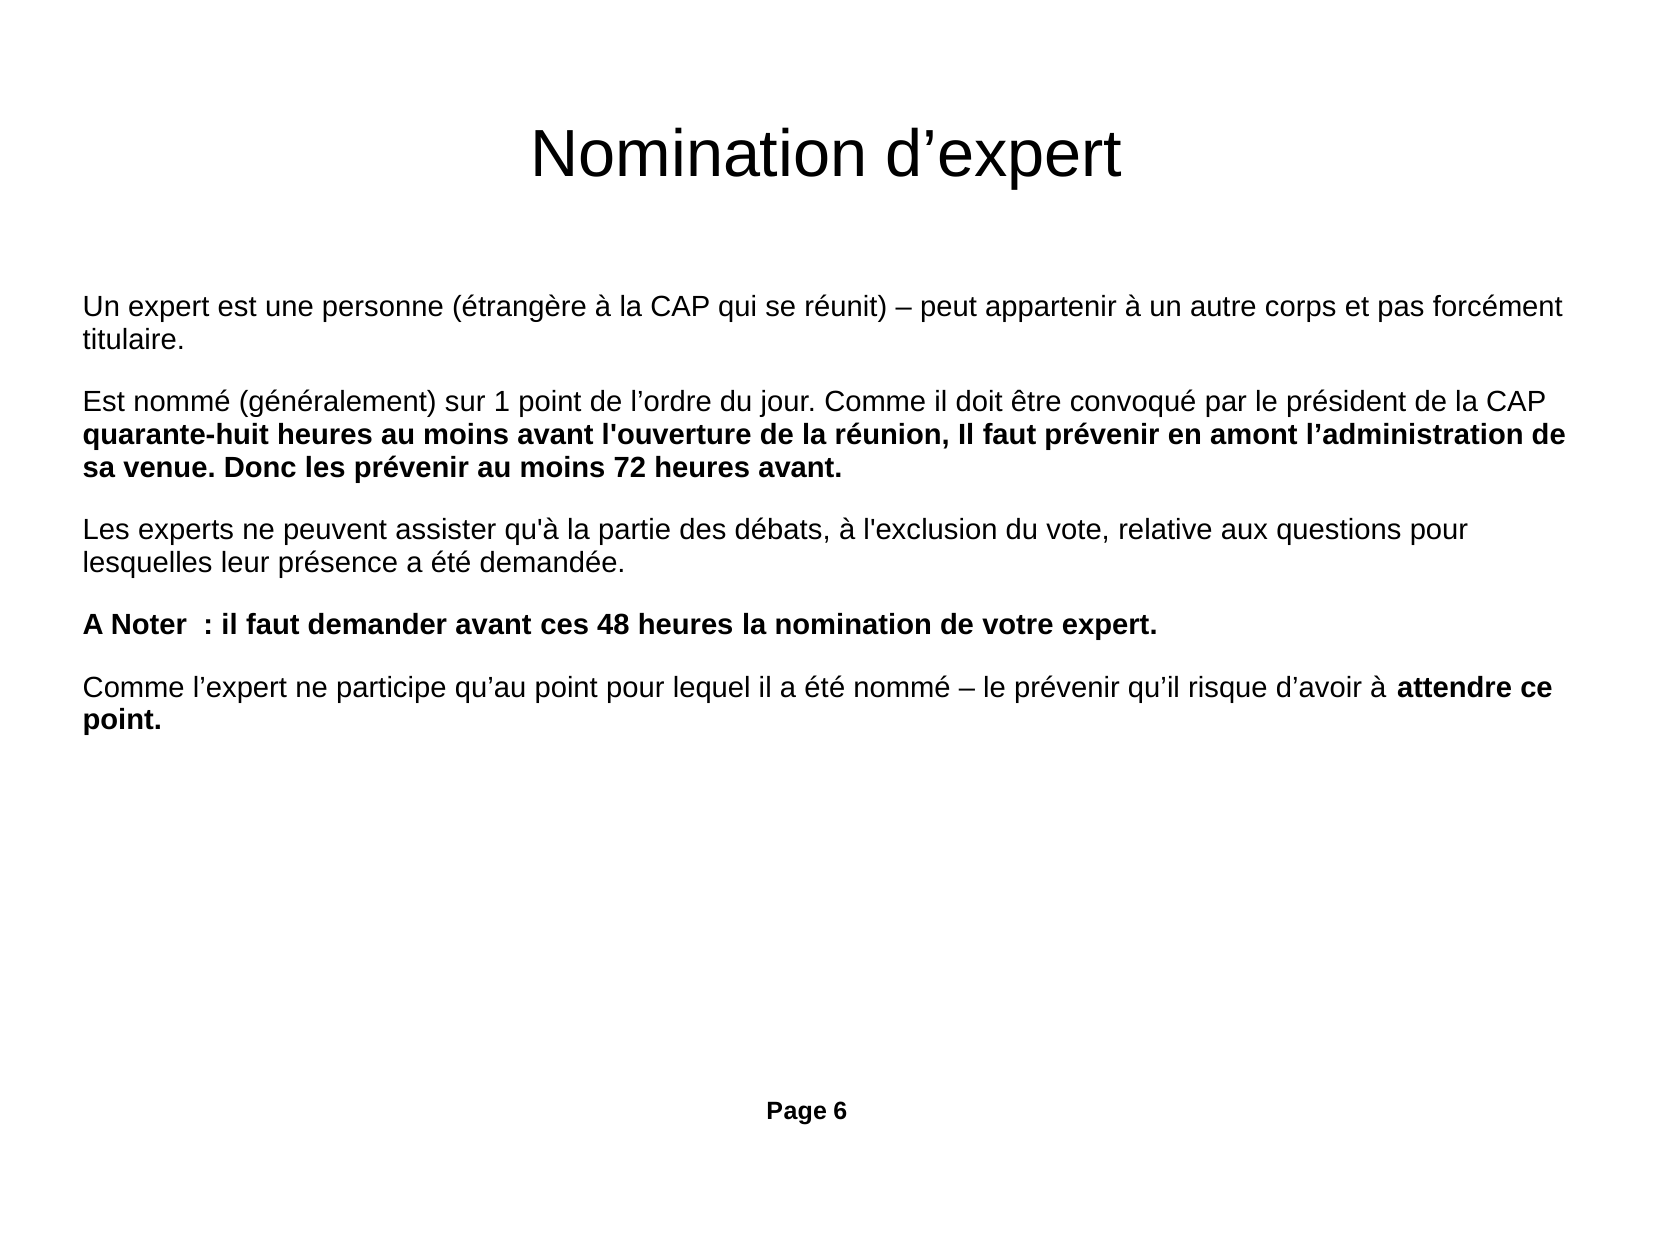

# Nomination d’expert
Un expert est une personne (étrangère à la CAP qui se réunit) – peut appartenir à un autre corps et pas forcément titulaire.
Est nommé (généralement) sur 1 point de l’ordre du jour. Comme il doit être convoqué par le président de la CAP quarante-huit heures au moins avant l'ouverture de la réunion, Il faut prévenir en amont l’administration de sa venue. Donc les prévenir au moins 72 heures avant.
Les experts ne peuvent assister qu'à la partie des débats, à l'exclusion du vote, relative aux questions pour lesquelles leur présence a été demandée.
A Noter  : il faut demander avant ces 48 heures la nomination de votre expert.
Comme l’expert ne participe qu’au point pour lequel il a été nommé – le prévenir qu’il risque d’avoir à attendre ce point.